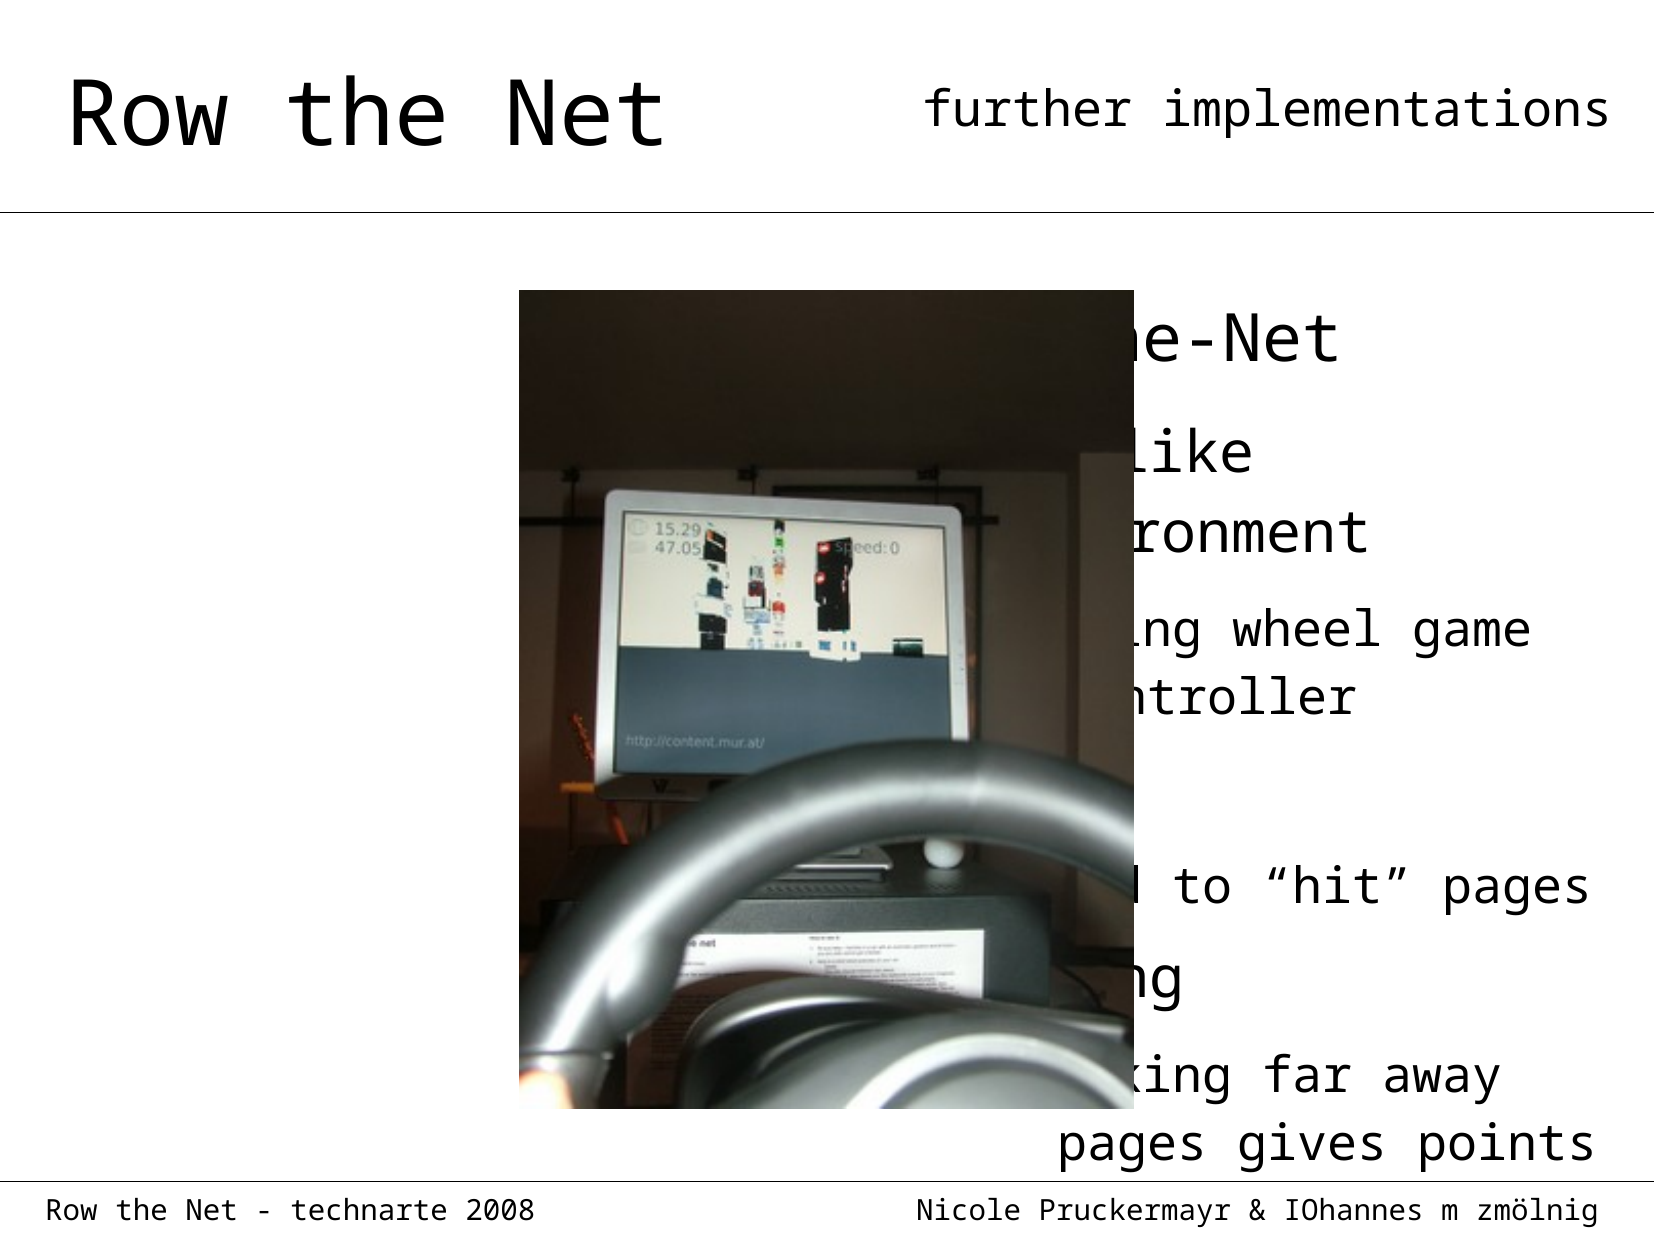

# further implementations
Race-the-Net
game-like environment
racing wheel game controller
fast!
hard to “hit” pages
scoring
linking far away pages gives points